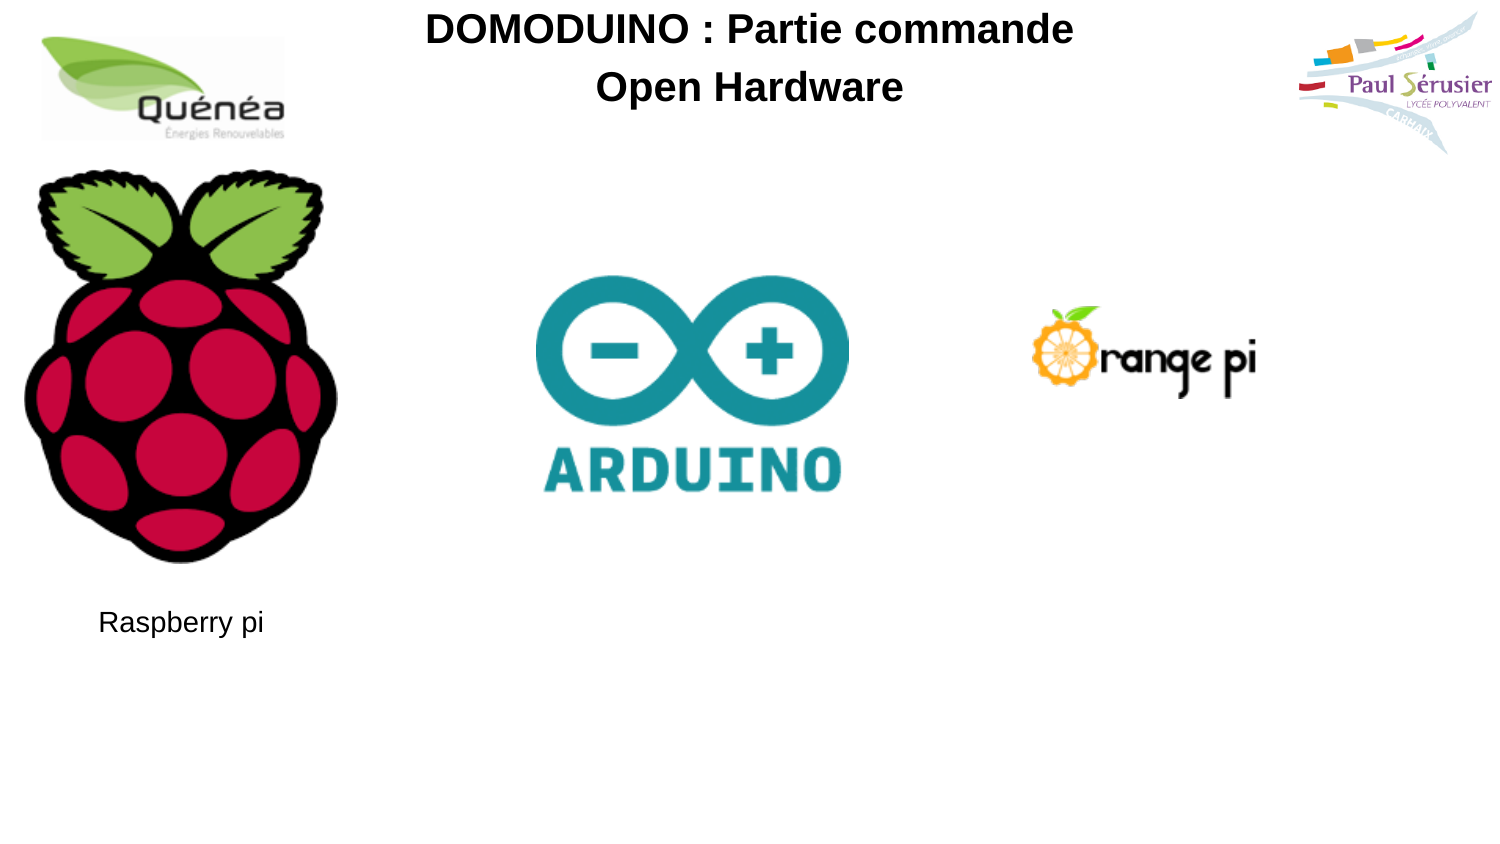

DOMODUINO : Partie commande
Open Hardware
Raspberry pi